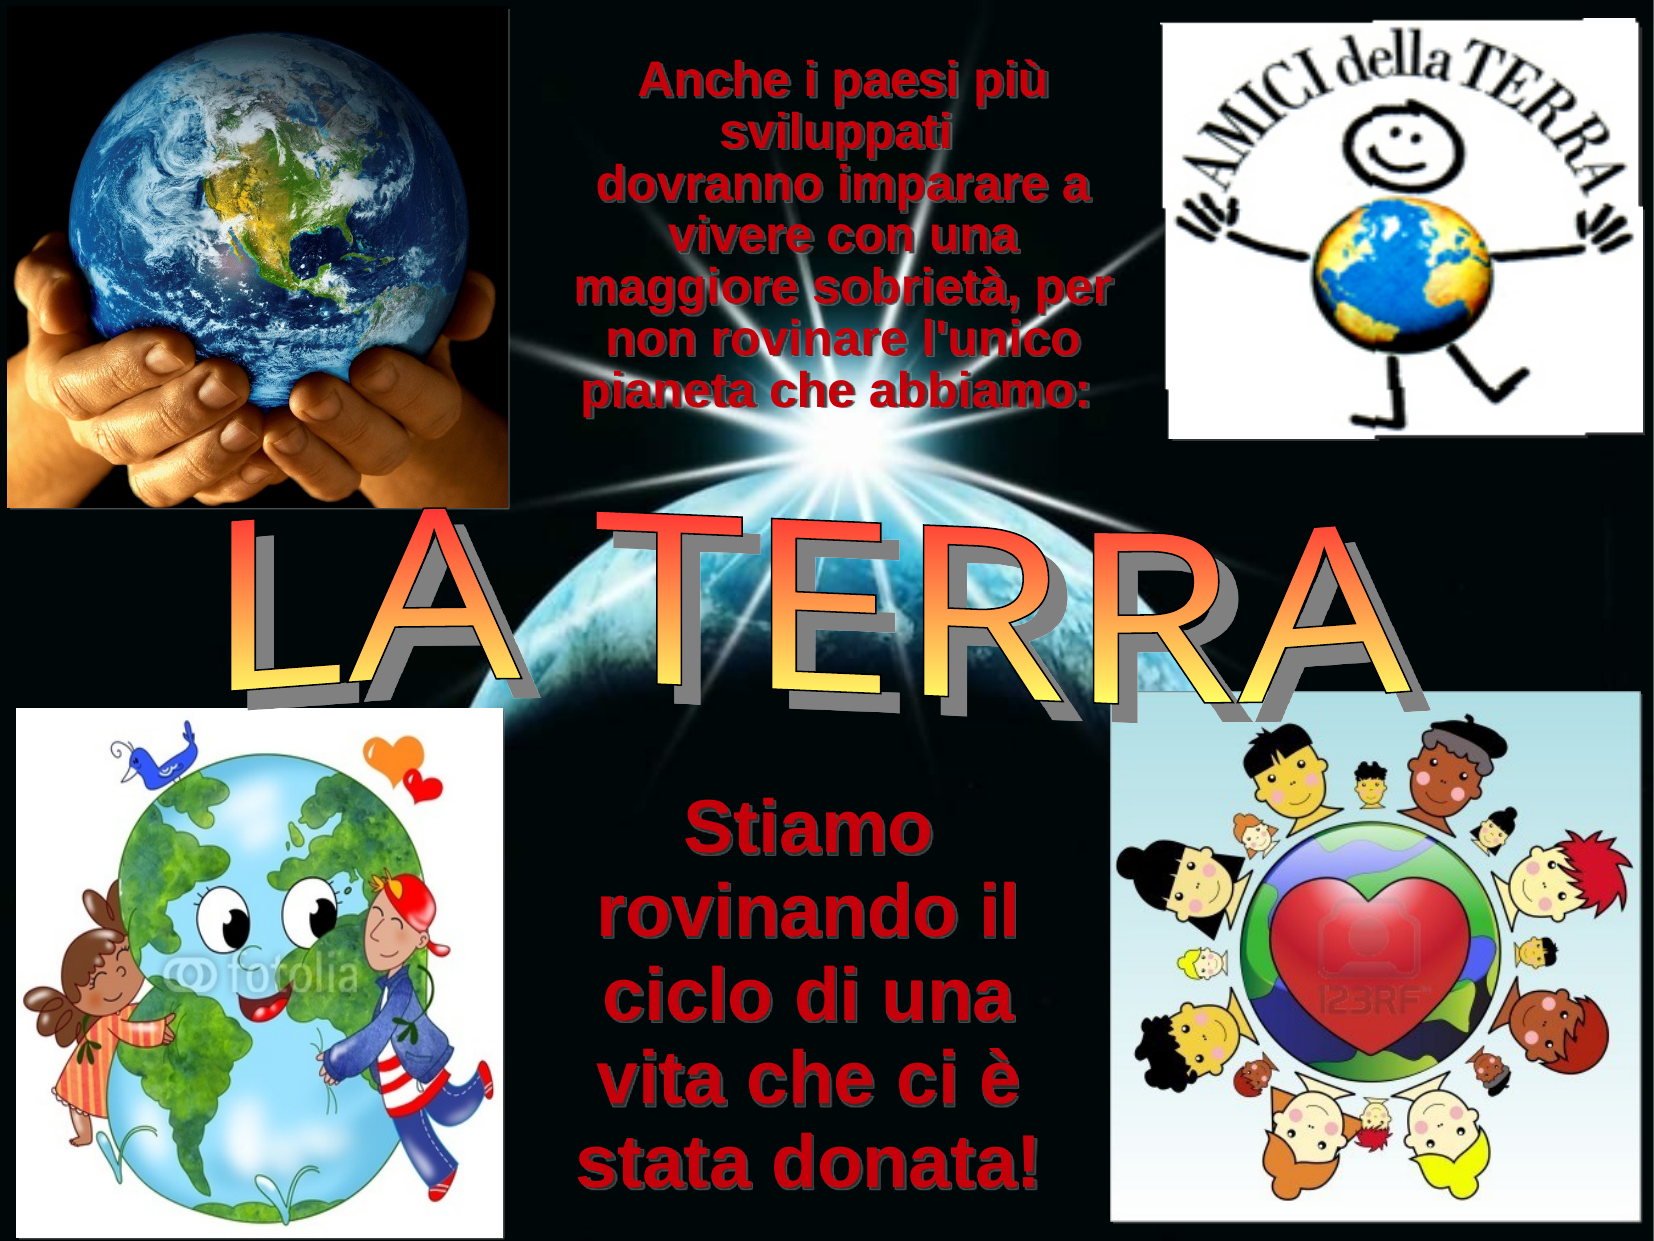

Anche i paesi più sviluppati
dovranno imparare a vivere con una maggiore sobrietà, per non rovinare l'unico pianeta che abbiamo:
LA TERRA
Stiamo rovinando il ciclo di una vita che ci è stata donata!